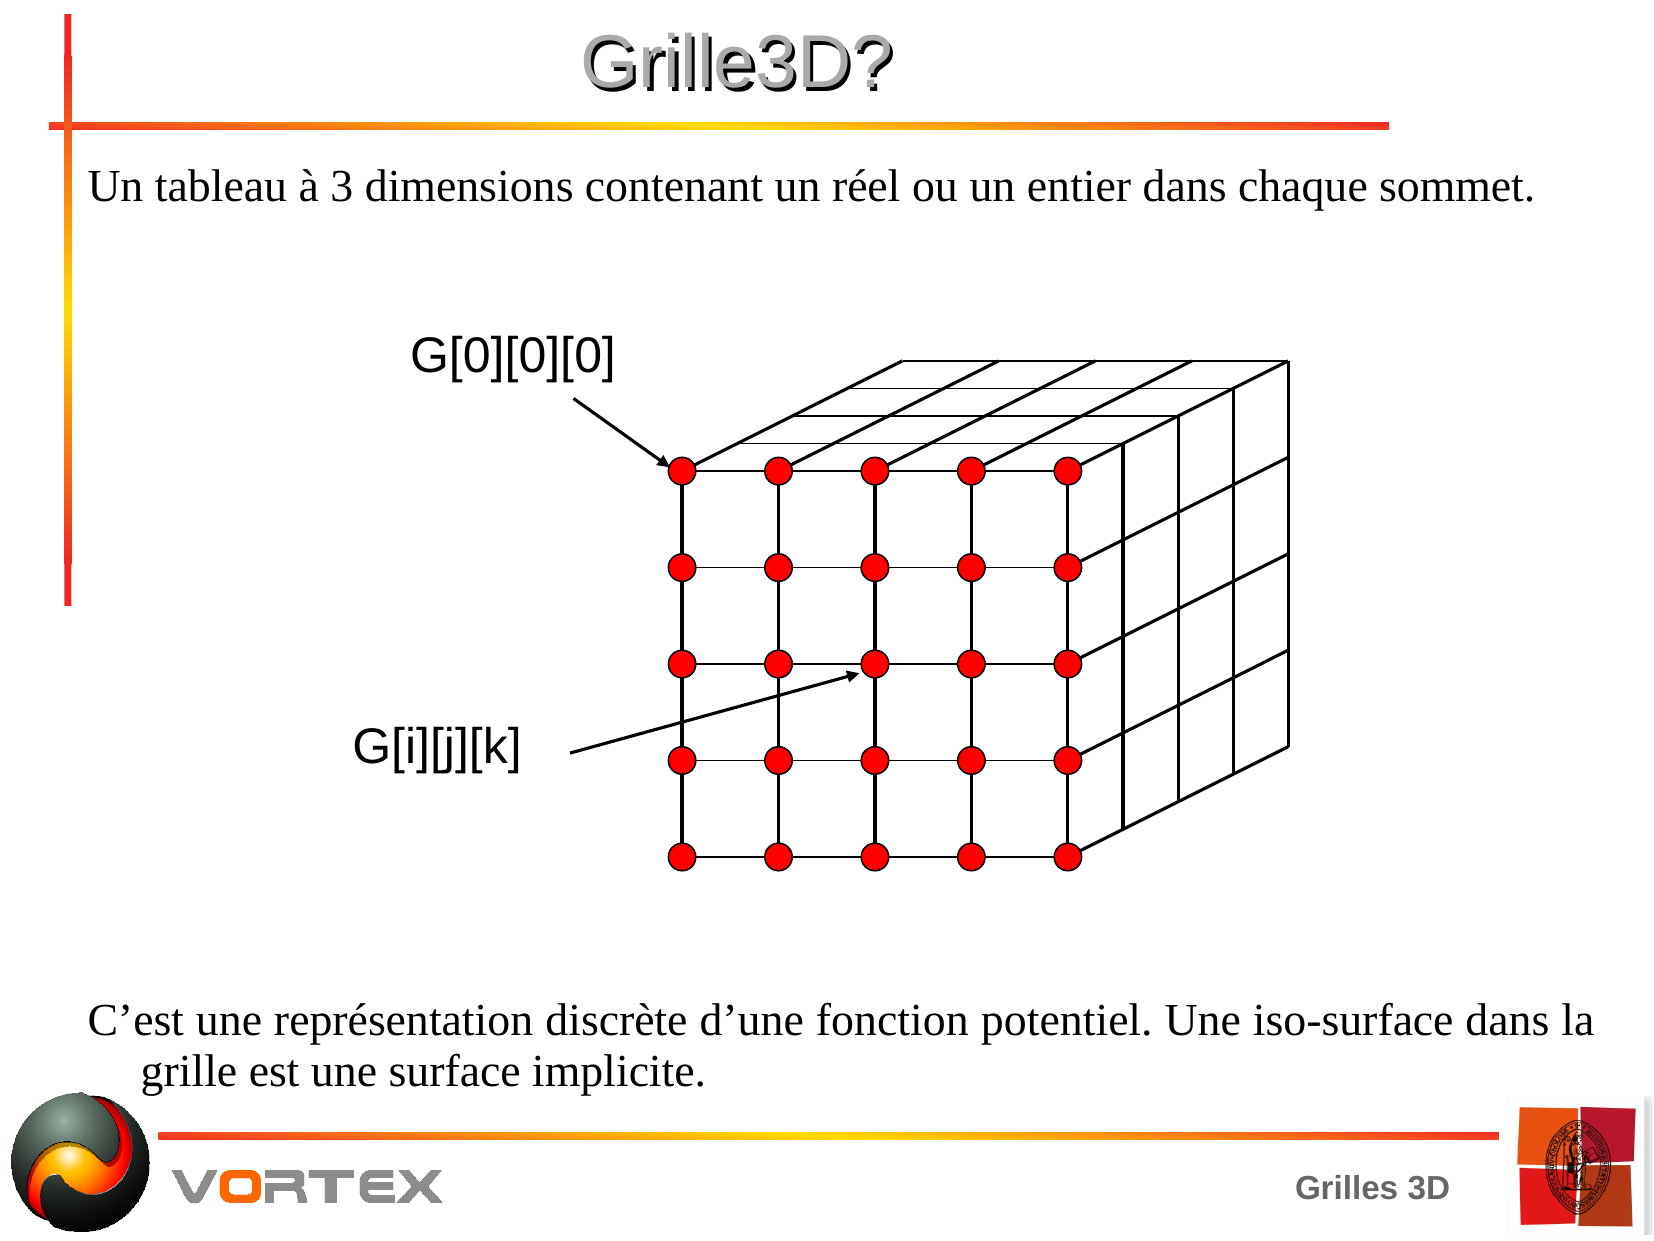

# Grille3D?
Un tableau à 3 dimensions contenant un réel ou un entier dans chaque sommet.
C’est une représentation discrète d’une fonction potentiel. Une iso-surface dans la grille est une surface implicite.
G[0][0][0]
G[i][j][k]